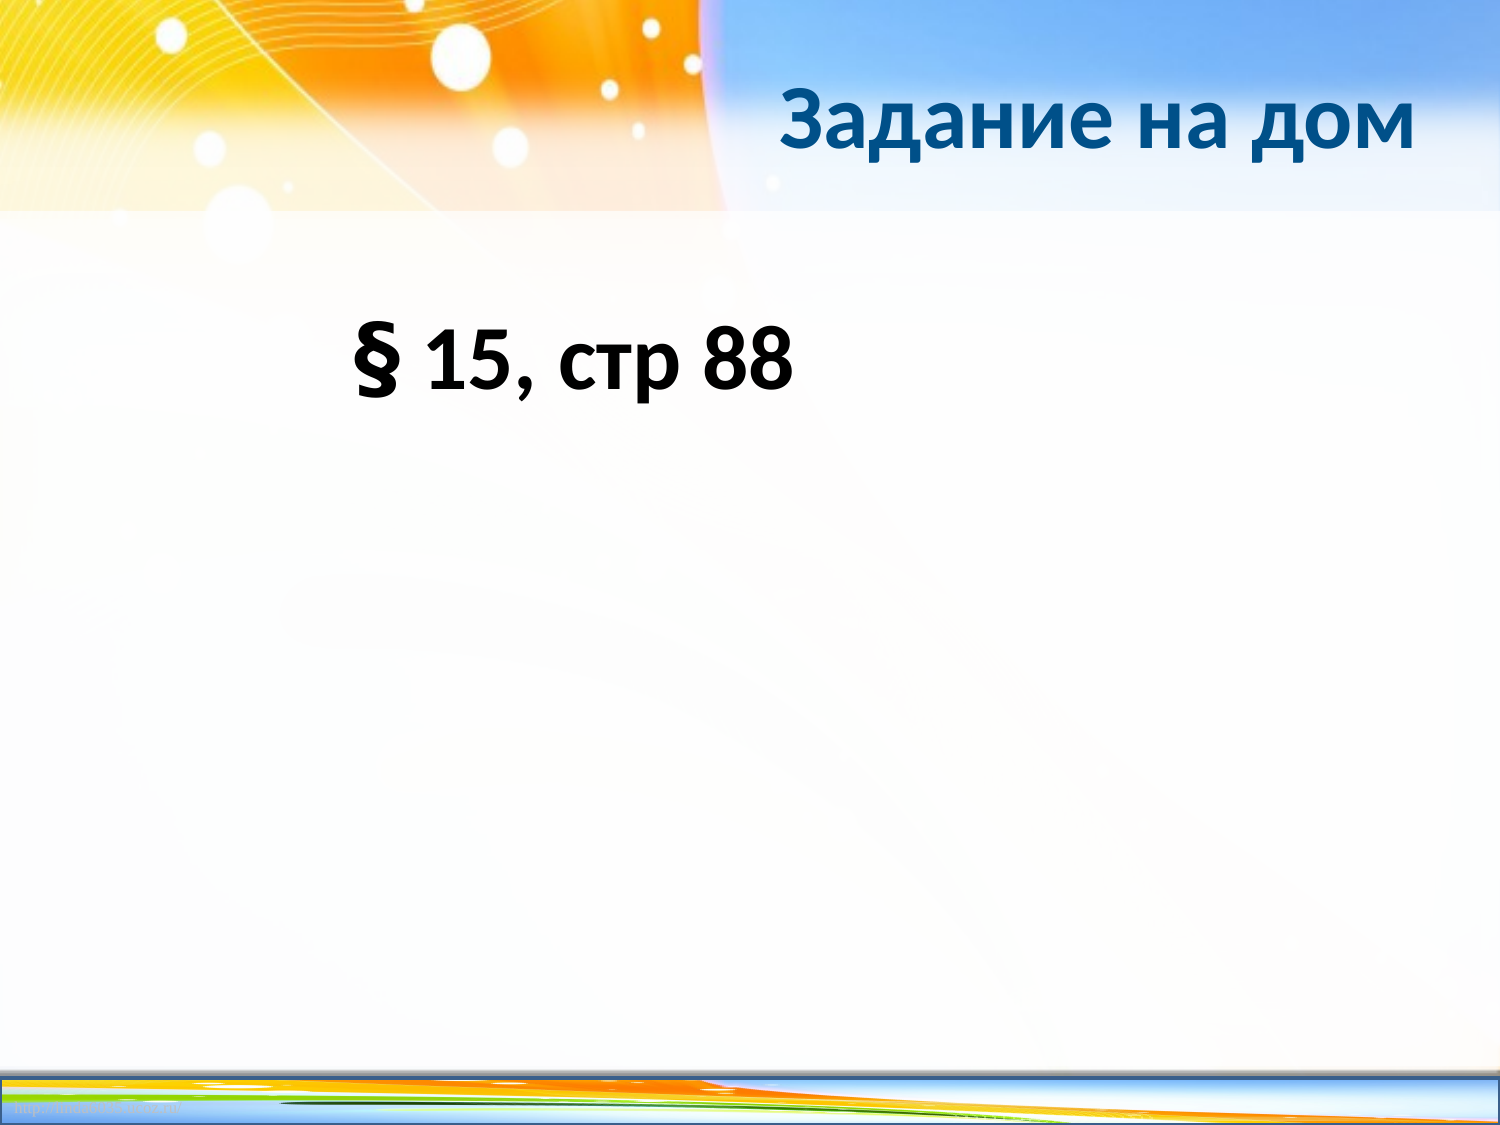

# Задание на дом
§ 15, стр 88